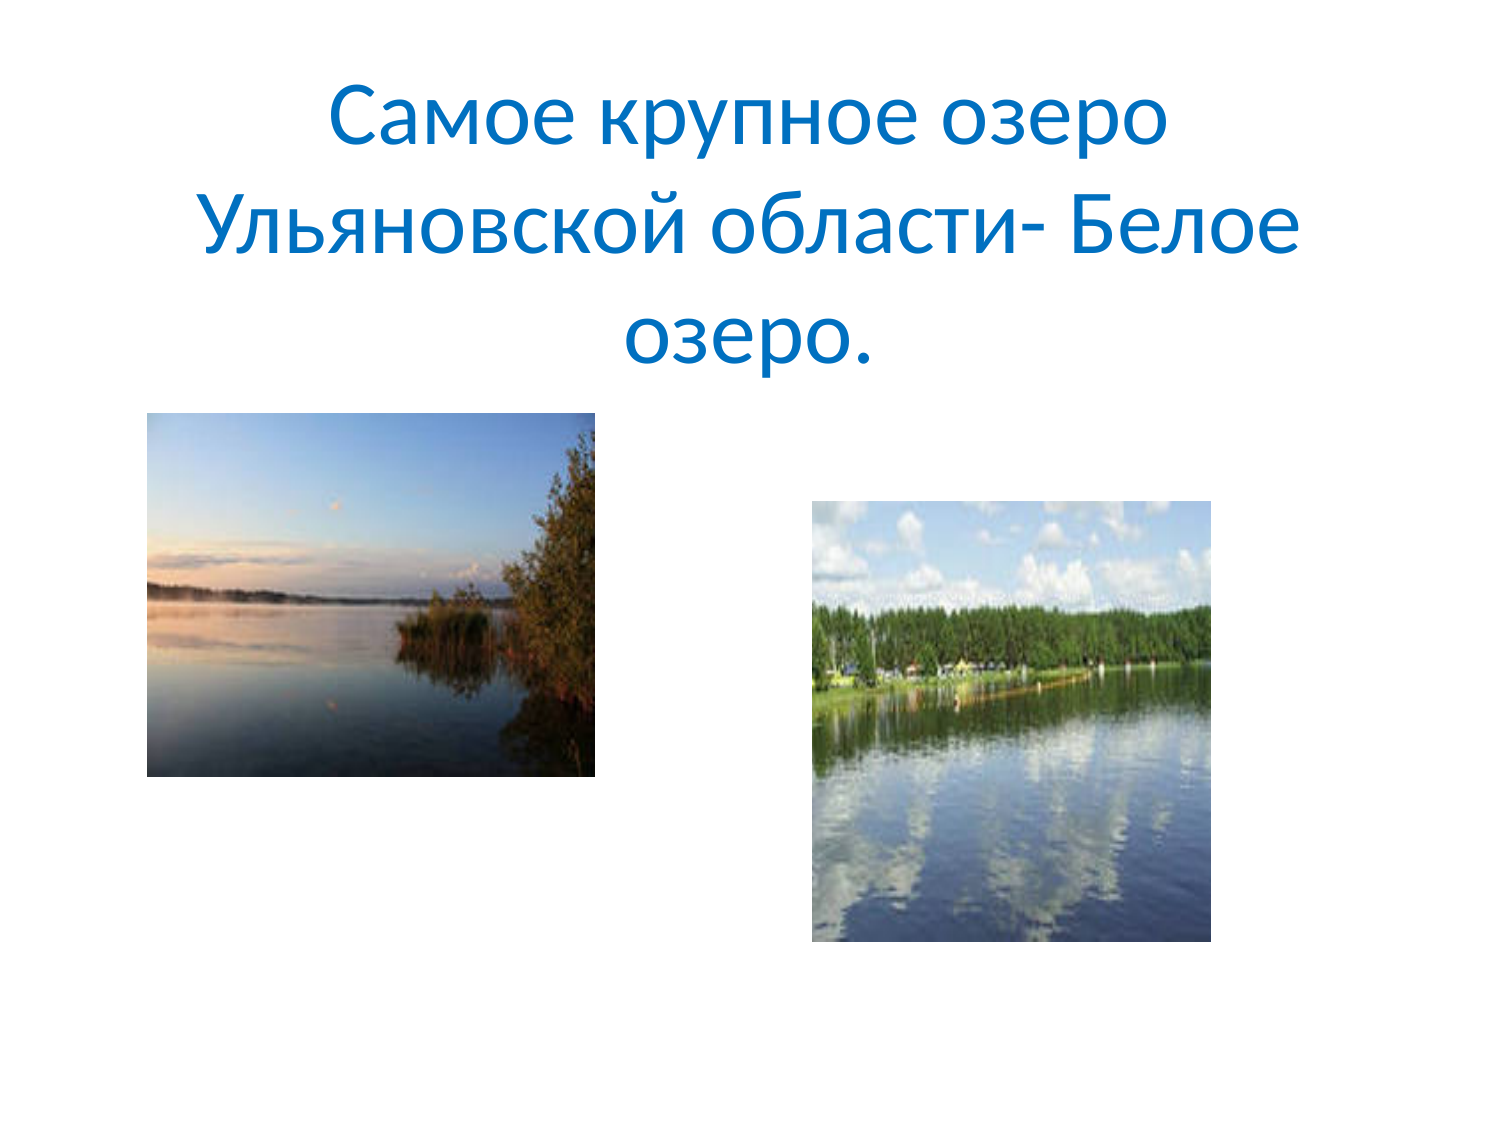

# Самое крупное озеро Ульяновской области- Белое озеро.